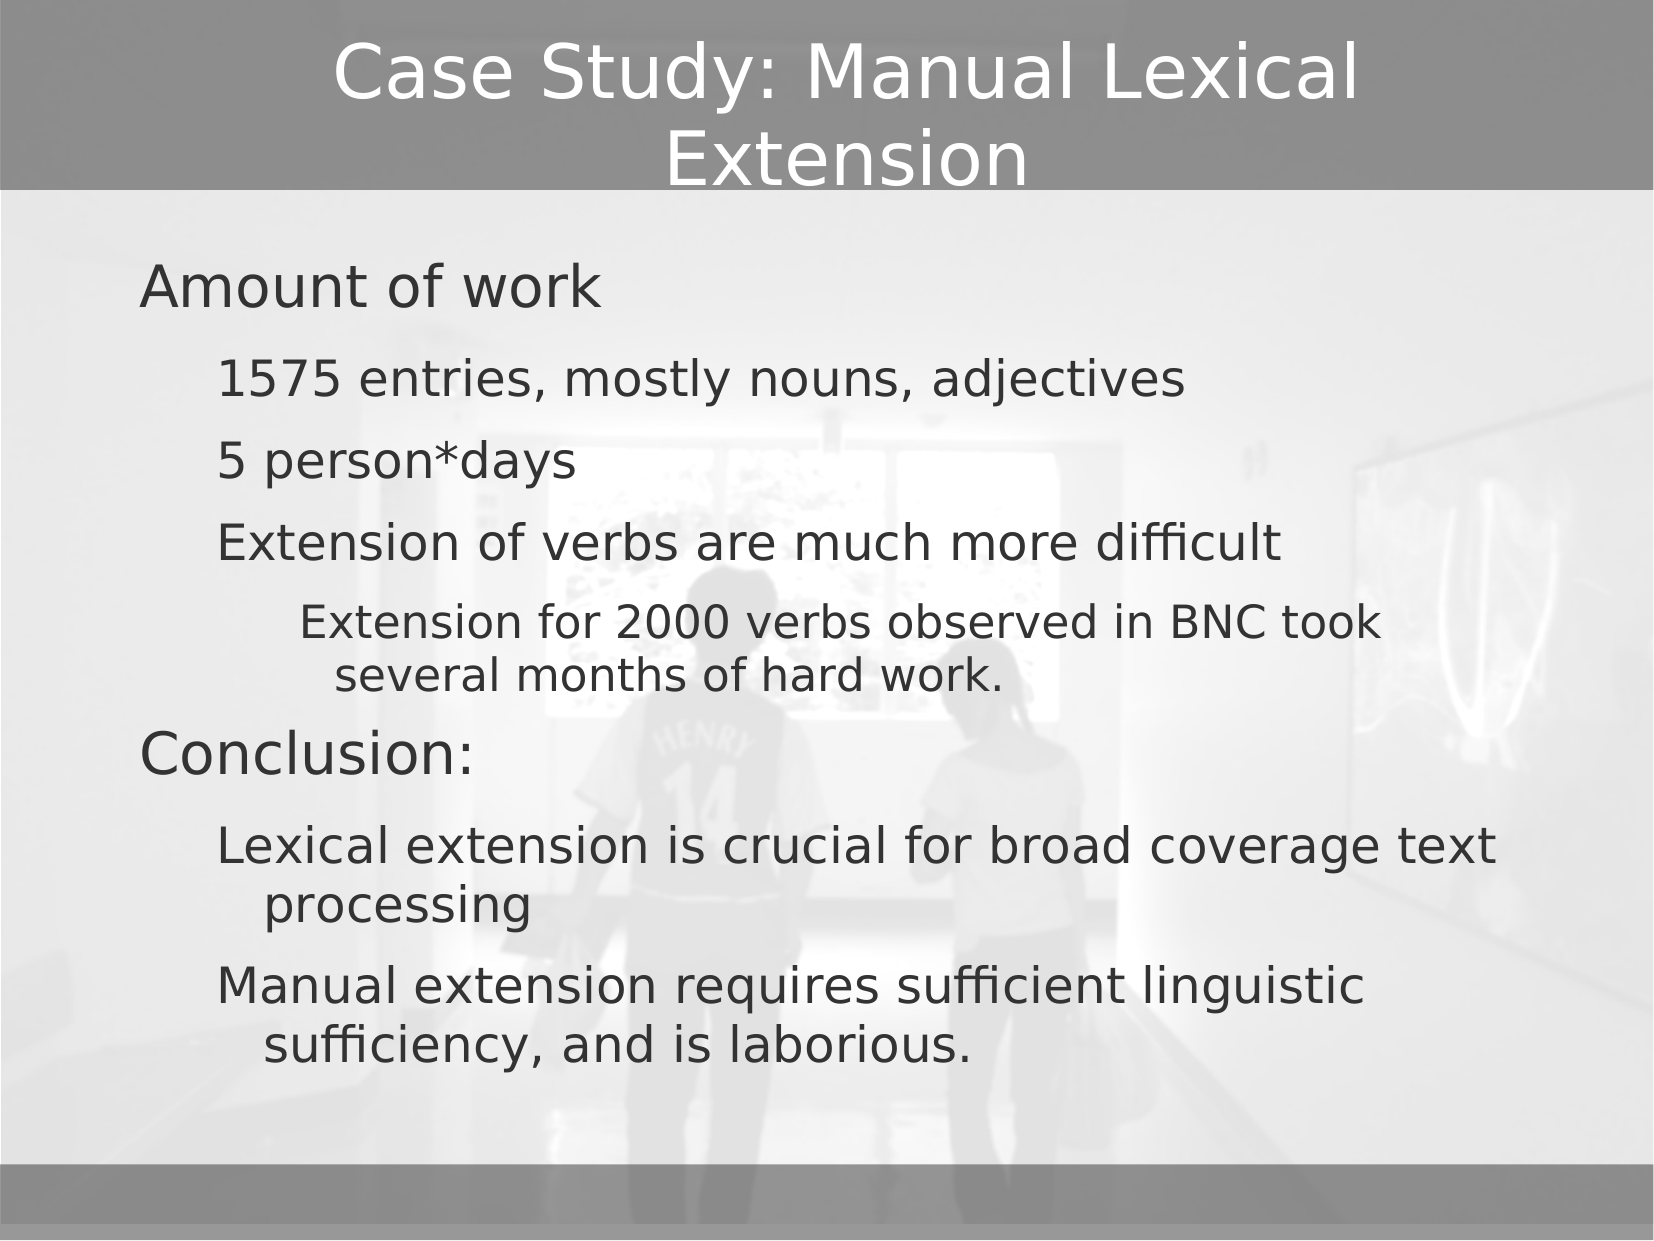

# Case Study: Manual Lexical Extension
Amount of work
1575 entries, mostly nouns, adjectives
5 person*days
Extension of verbs are much more difficult
Extension for 2000 verbs observed in BNC took several months of hard work.
Conclusion:
Lexical extension is crucial for broad coverage text processing
Manual extension requires sufficient linguistic sufficiency, and is laborious.